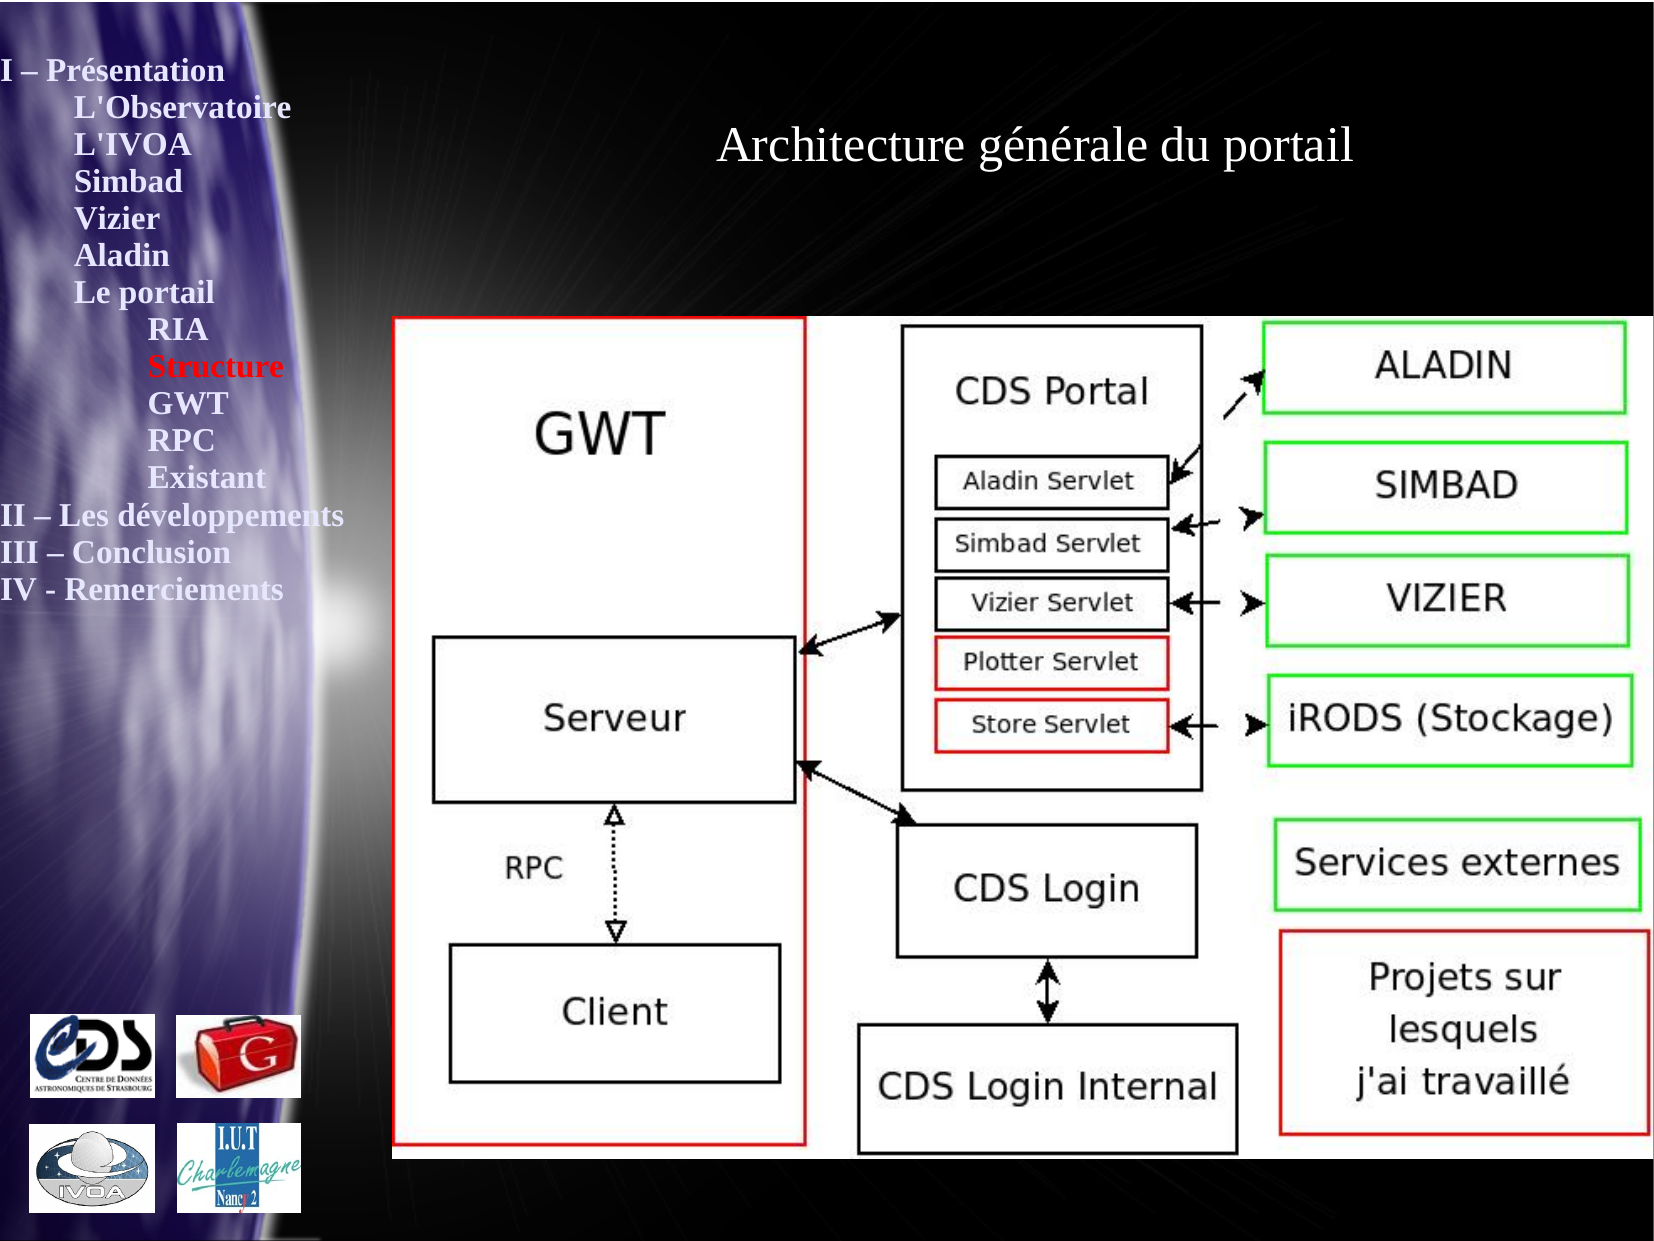

# I – Présentation L'Observatoire L'IVOA Simbad Vizier Aladin Le portail RIA Structure GWT RPC Existant II – Les développements III – Conclusion IV - Remerciements
Architecture générale du portail